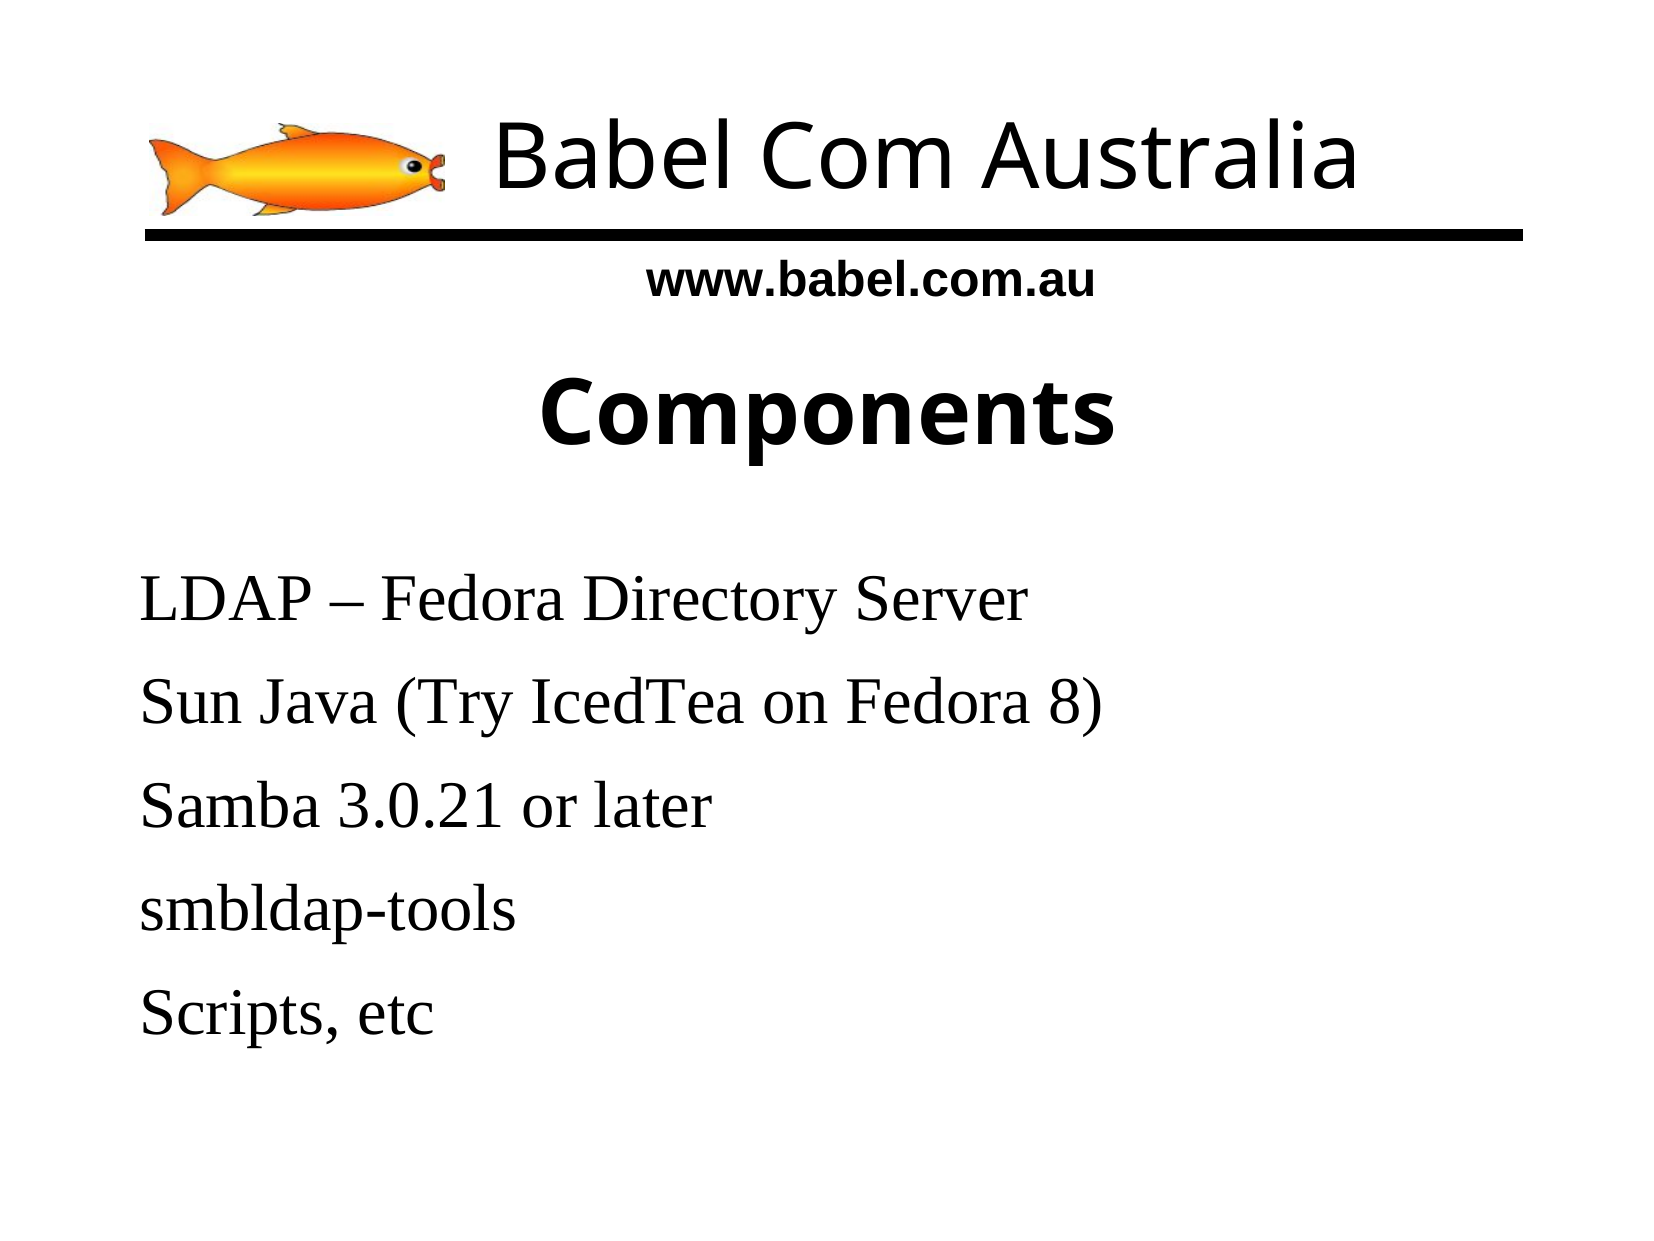

# Components
LDAP – Fedora Directory Server
Sun Java (Try IcedTea on Fedora 8)
Samba 3.0.21 or later
smbldap-tools
Scripts, etc